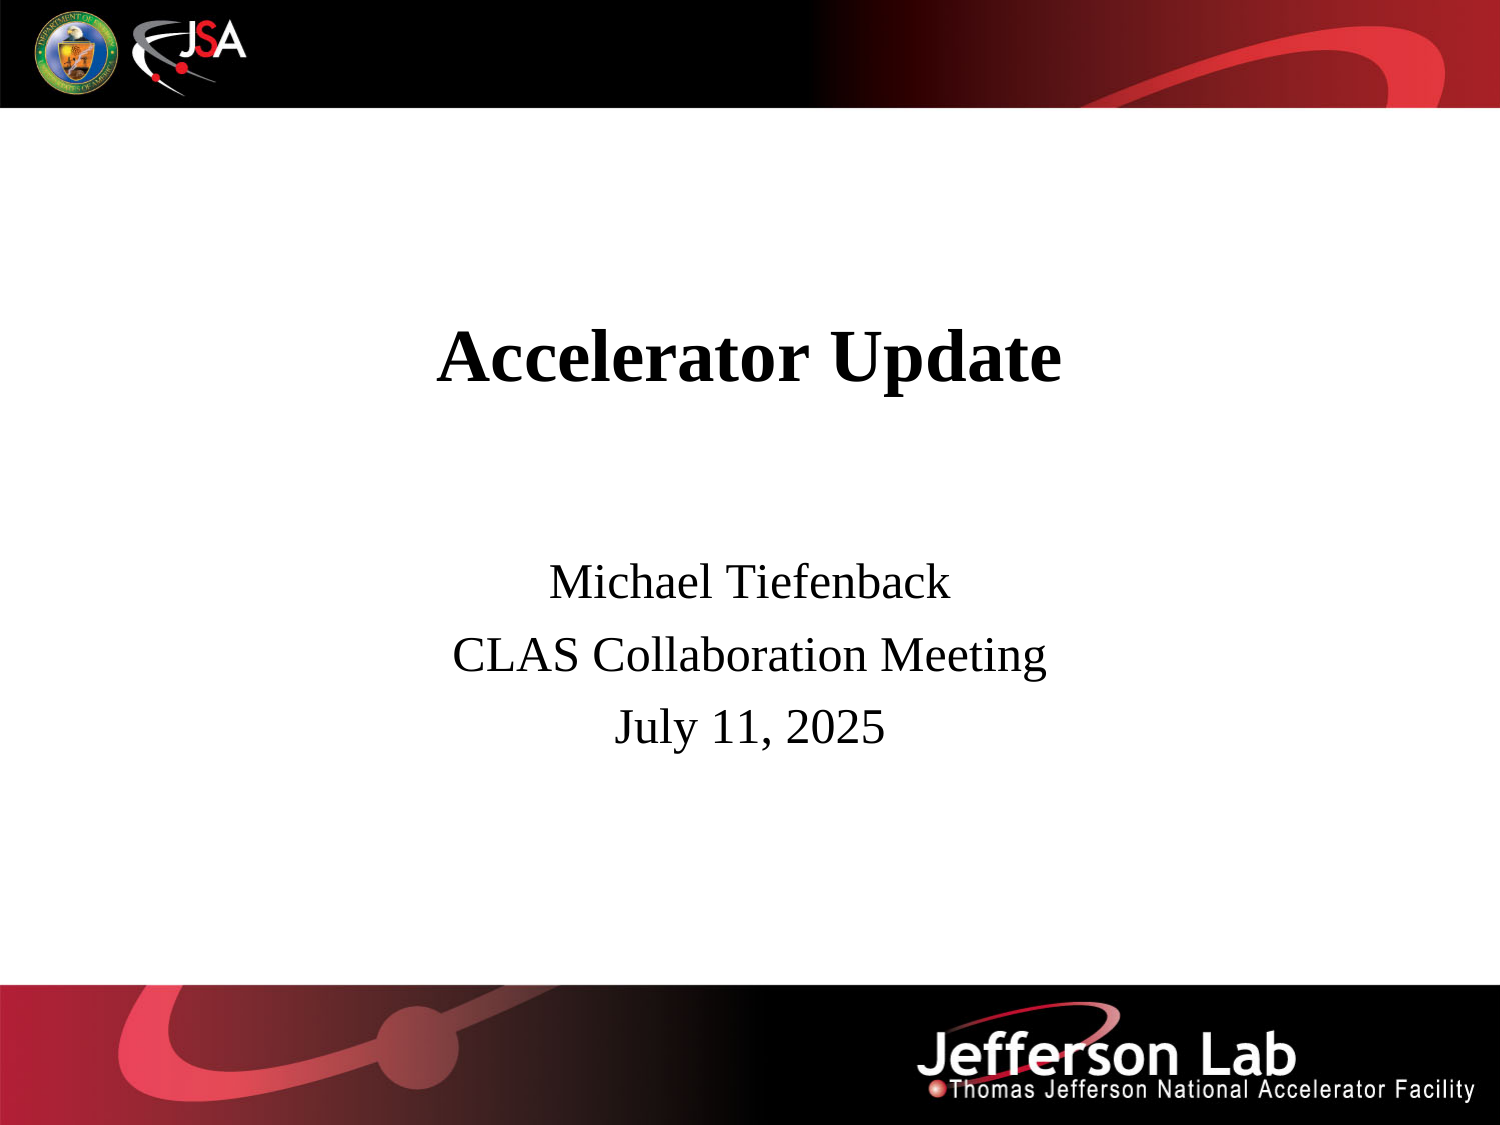

# Accelerator Update
Michael Tiefenback
CLAS Collaboration Meeting
July 11, 2025